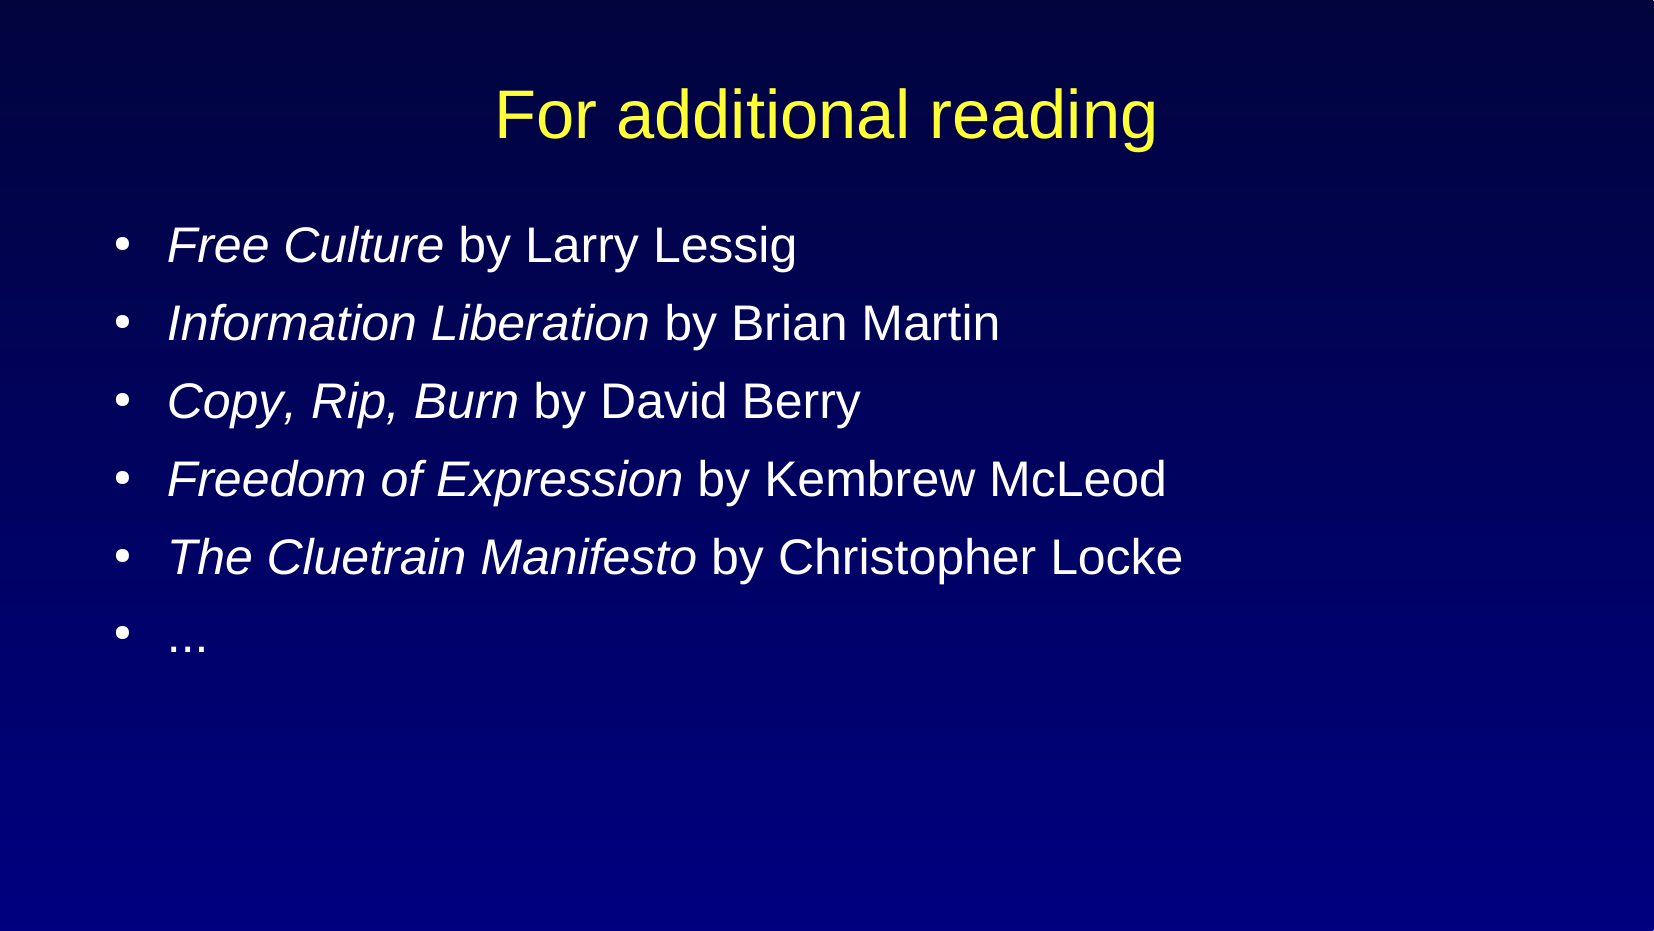

# For additional reading
Free Culture by Larry Lessig
Information Liberation by Brian Martin
Copy, Rip, Burn by David Berry
Freedom of Expression by Kembrew McLeod
The Cluetrain Manifesto by Christopher Locke
...